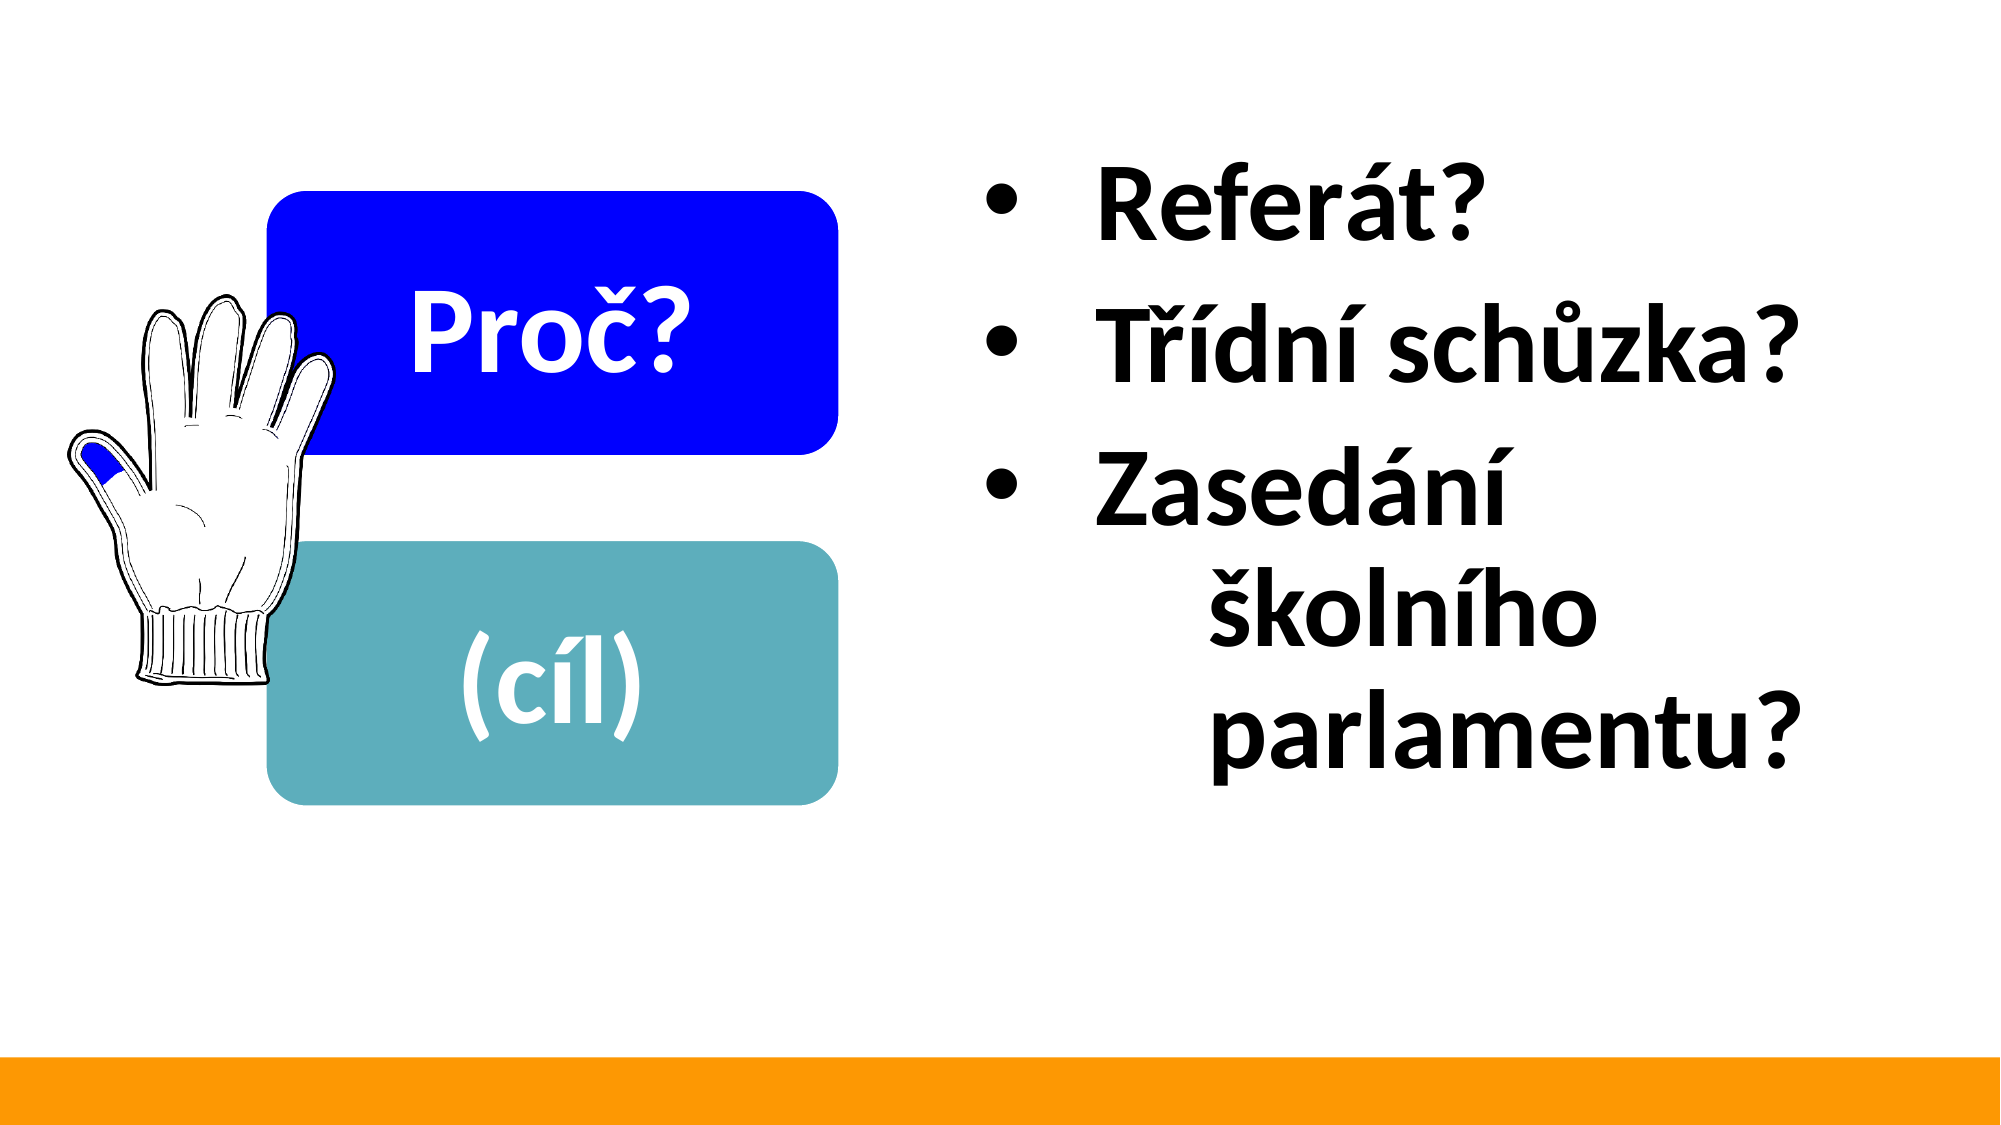

# Referát?
Třídní schůzka?
Zasedání školního parlamentu?
Proč?
(cíl)